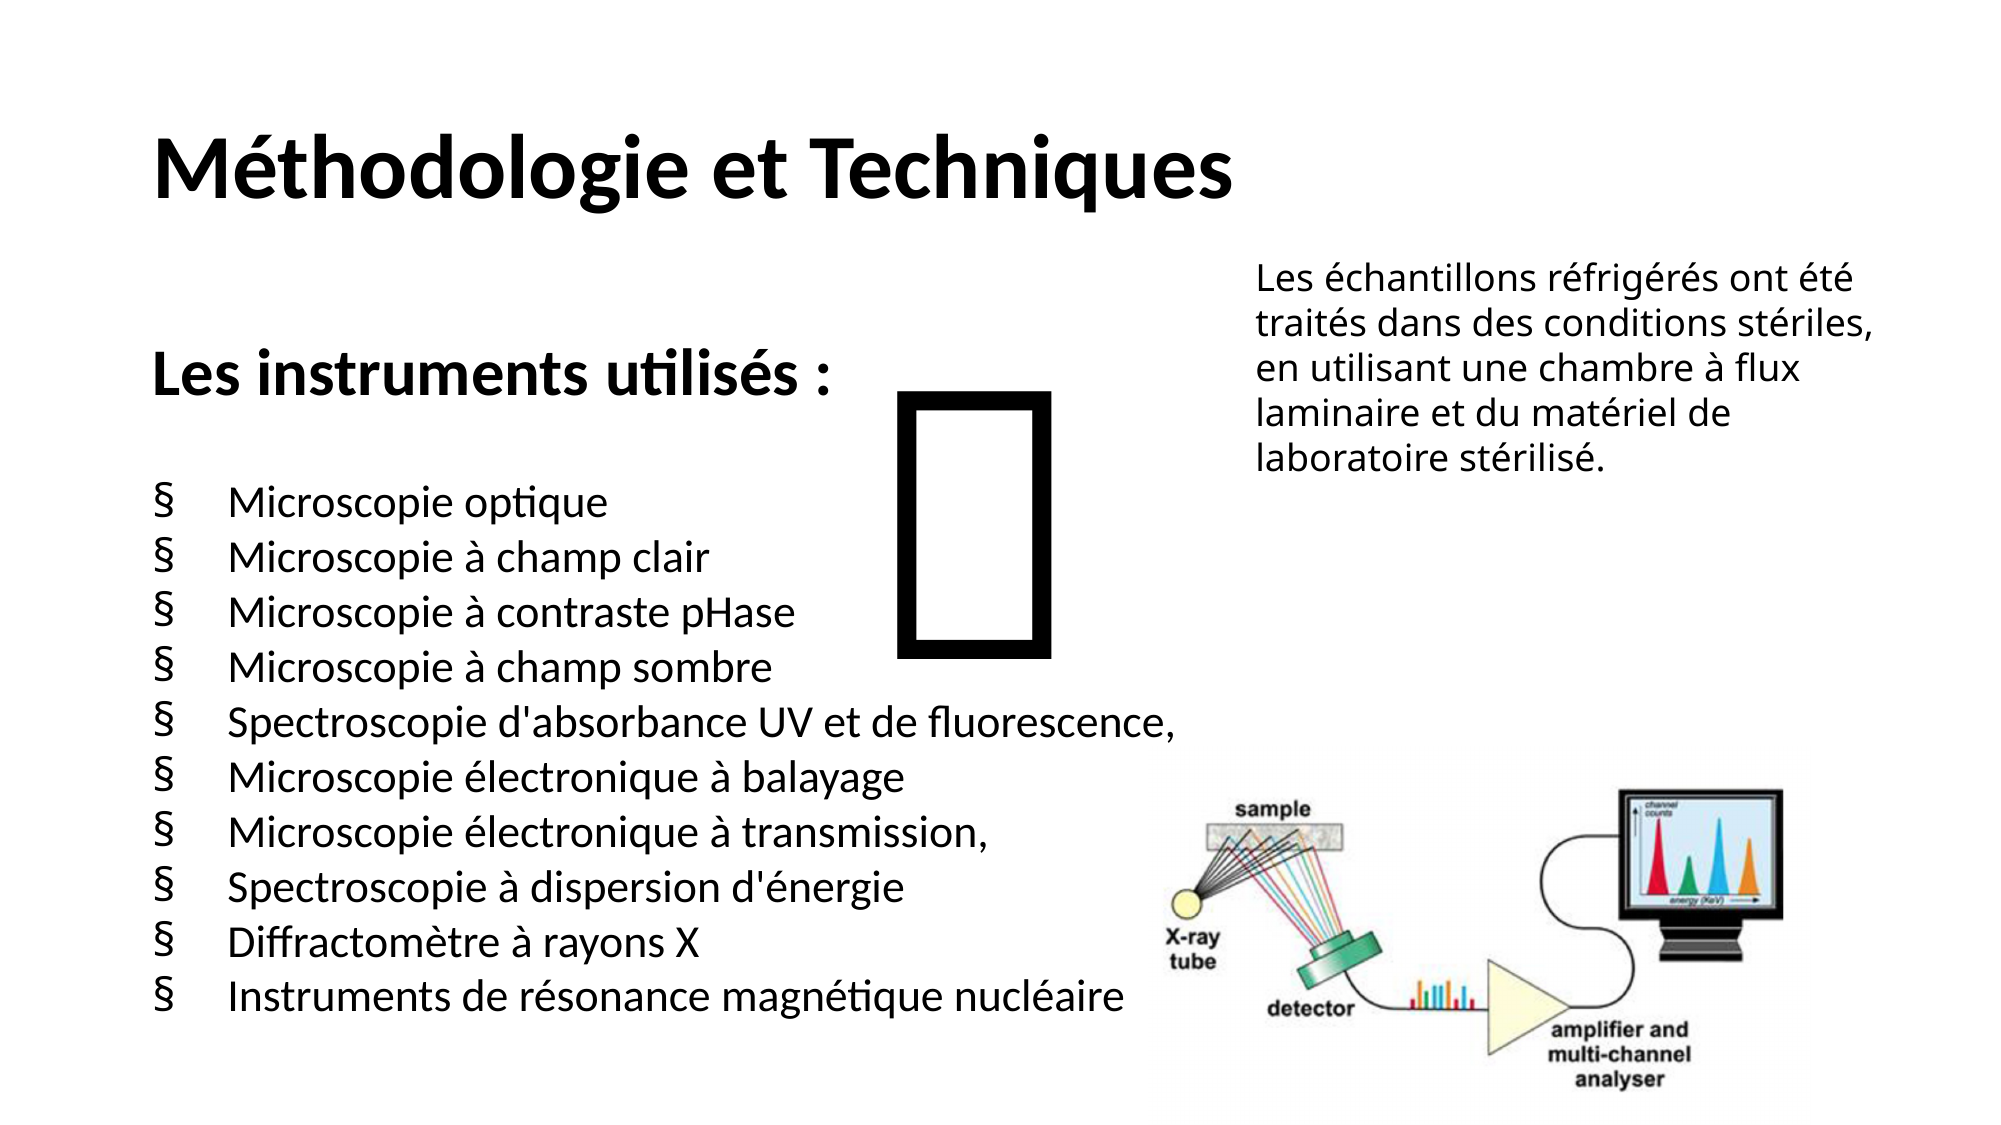

# Méthodologie et Techniques
Les échantillons réfrigérés ont été traités dans des conditions stériles, en utilisant une chambre à flux laminaire et du matériel de laboratoire stérilisé.
🔬
Les instruments utilisés :
Microscopie optique
Microscopie à champ clair
Microscopie à contraste pHase
Microscopie à champ sombre
Spectroscopie d'absorbance UV et de fluorescence,
Microscopie électronique à balayage
Microscopie électronique à transmission,
Spectroscopie à dispersion d'énergie
Diffractomètre à rayons X
Instruments de résonance magnétique nucléaire